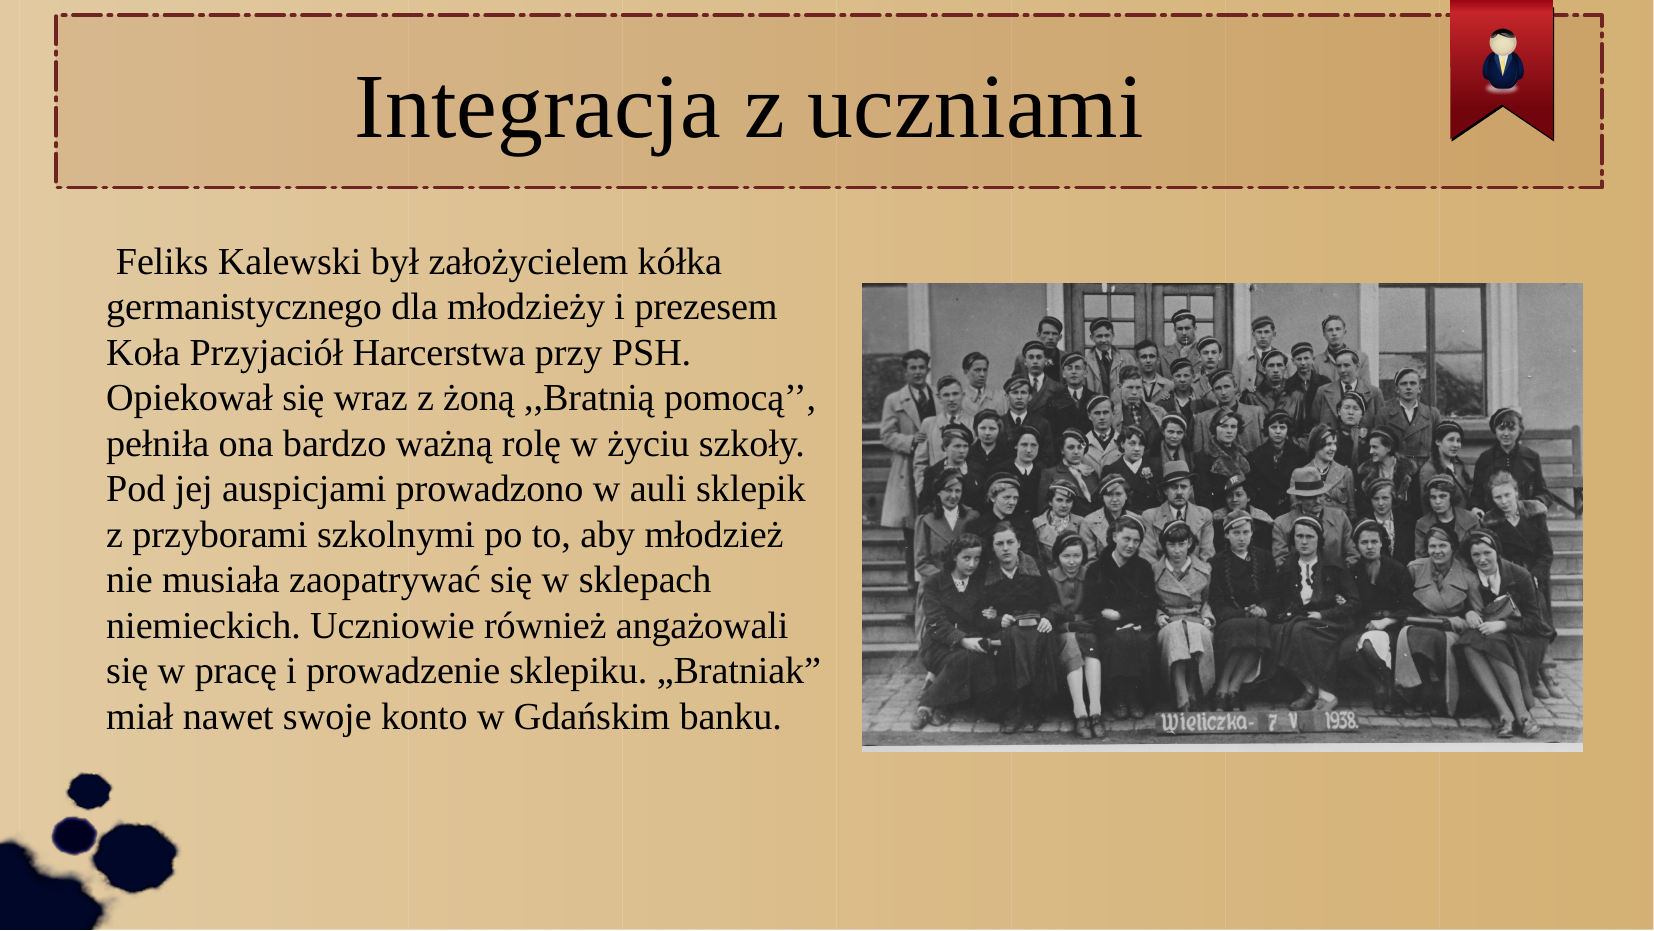

# Integracja z uczniami
 Feliks Kalewski był założycielem kółka germanistycznego dla młodzieży i prezesem Koła Przyjaciół Harcerstwa przy PSH. Opiekował się wraz z żoną ,,Bratnią pomocą’’, pełniła ona bardzo ważną rolę w życiu szkoły. Pod jej auspicjami prowadzono w auli sklepik z przyborami szkolnymi po to, aby młodzież nie musiała zaopatrywać się w sklepach niemieckich. Uczniowie również angażowali się w pracę i prowadzenie sklepiku. „Bratniak” miał nawet swoje konto w Gdańskim banku.